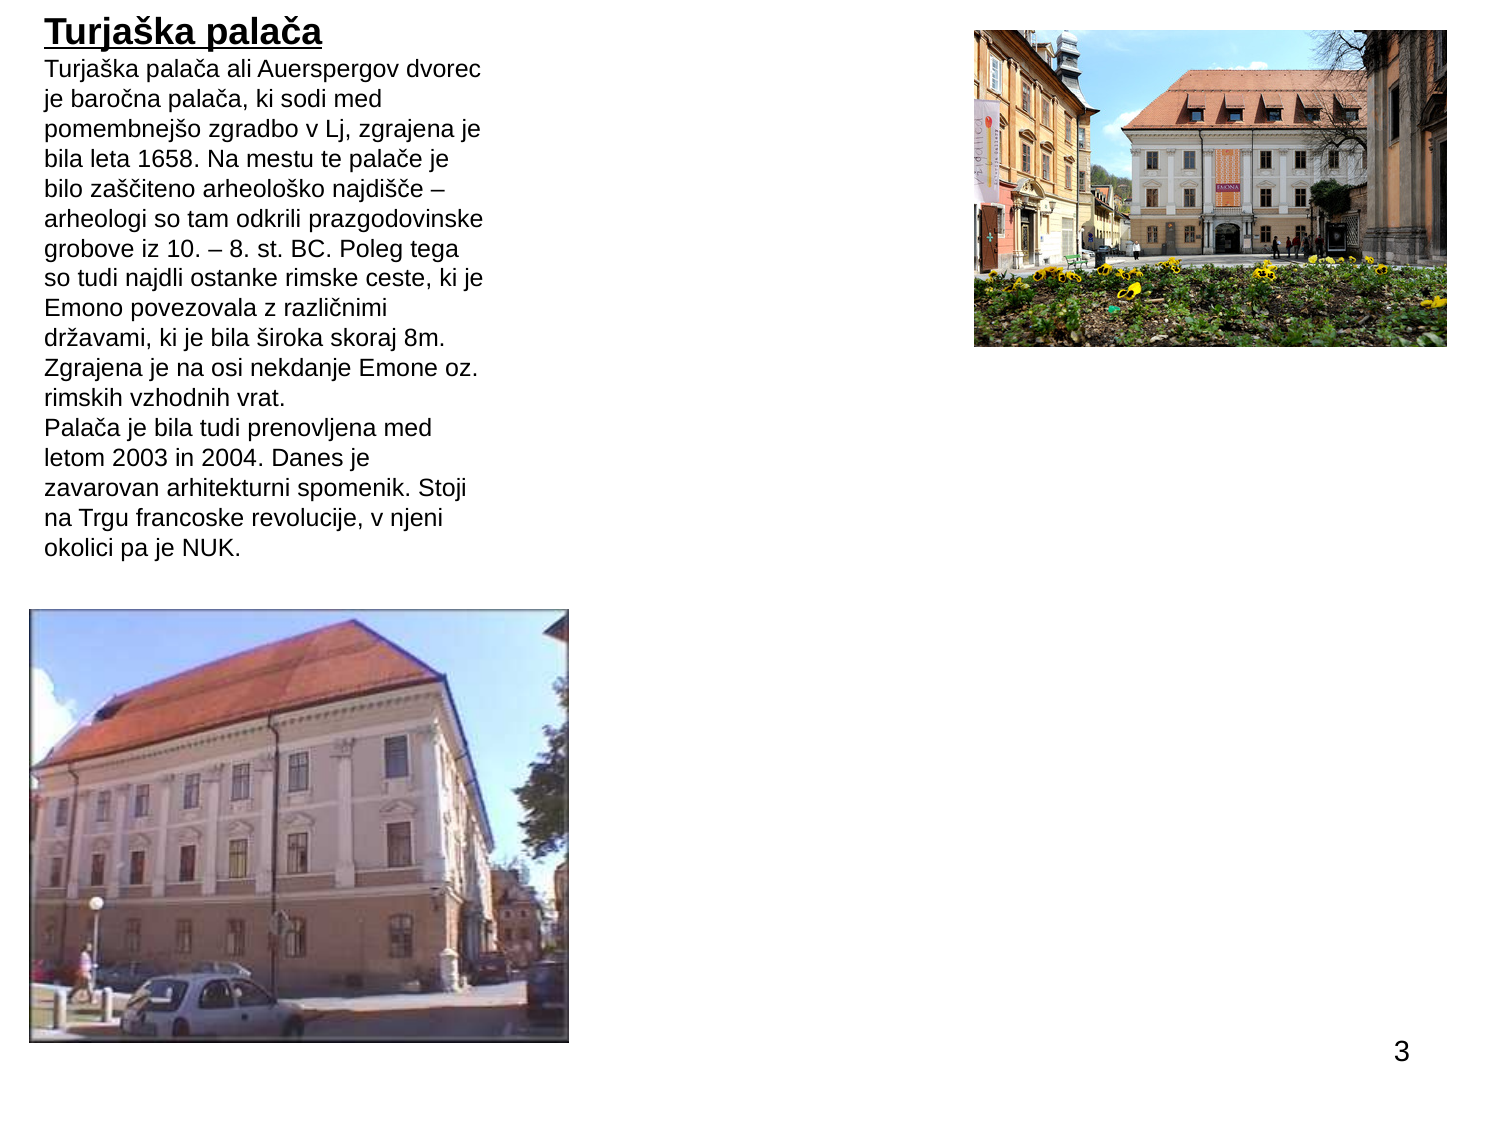

Turjaška palača
Turjaška palača ali Auerspergov dvorec je baročna palača, ki sodi med pomembnejšo zgradbo v Lj, zgrajena je bila leta 1658. Na mestu te palače je bilo zaščiteno arheološko najdišče – arheologi so tam odkrili prazgodovinske grobove iz 10. – 8. st. BC. Poleg tega so tudi najdli ostanke rimske ceste, ki je Emono povezovala z različnimi državami, ki je bila široka skoraj 8m. Zgrajena je na osi nekdanje Emone oz. rimskih vzhodnih vrat.
Palača je bila tudi prenovljena med letom 2003 in 2004. Danes je zavarovan arhitekturni spomenik. Stoji na Trgu francoske revolucije, v njeni okolici pa je NUK.